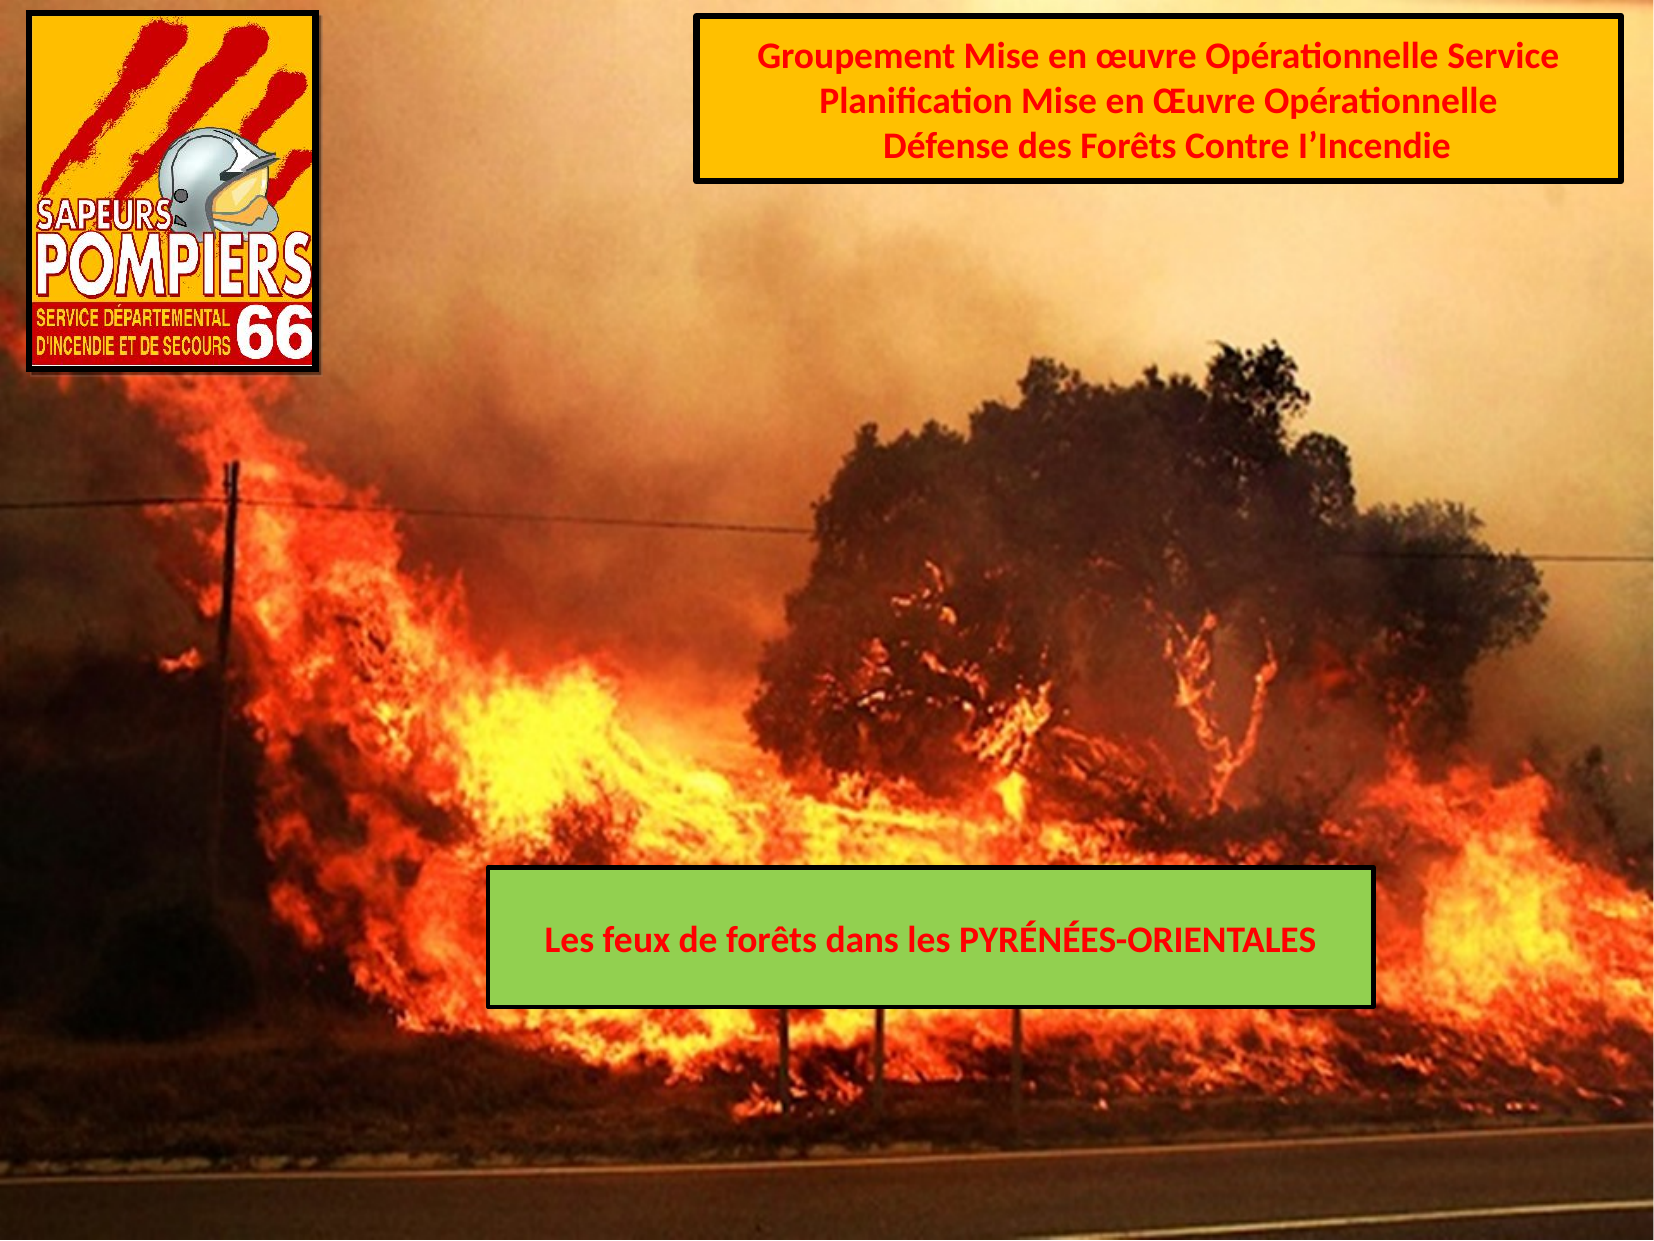

Groupement Mise en œuvre Opérationnelle Service Planification Mise en Œuvre Opérationnelle
 Défense des Forêts Contre I’Incendie
#
Les feux de forêts dans les PYRÉNÉES-ORIENTALES